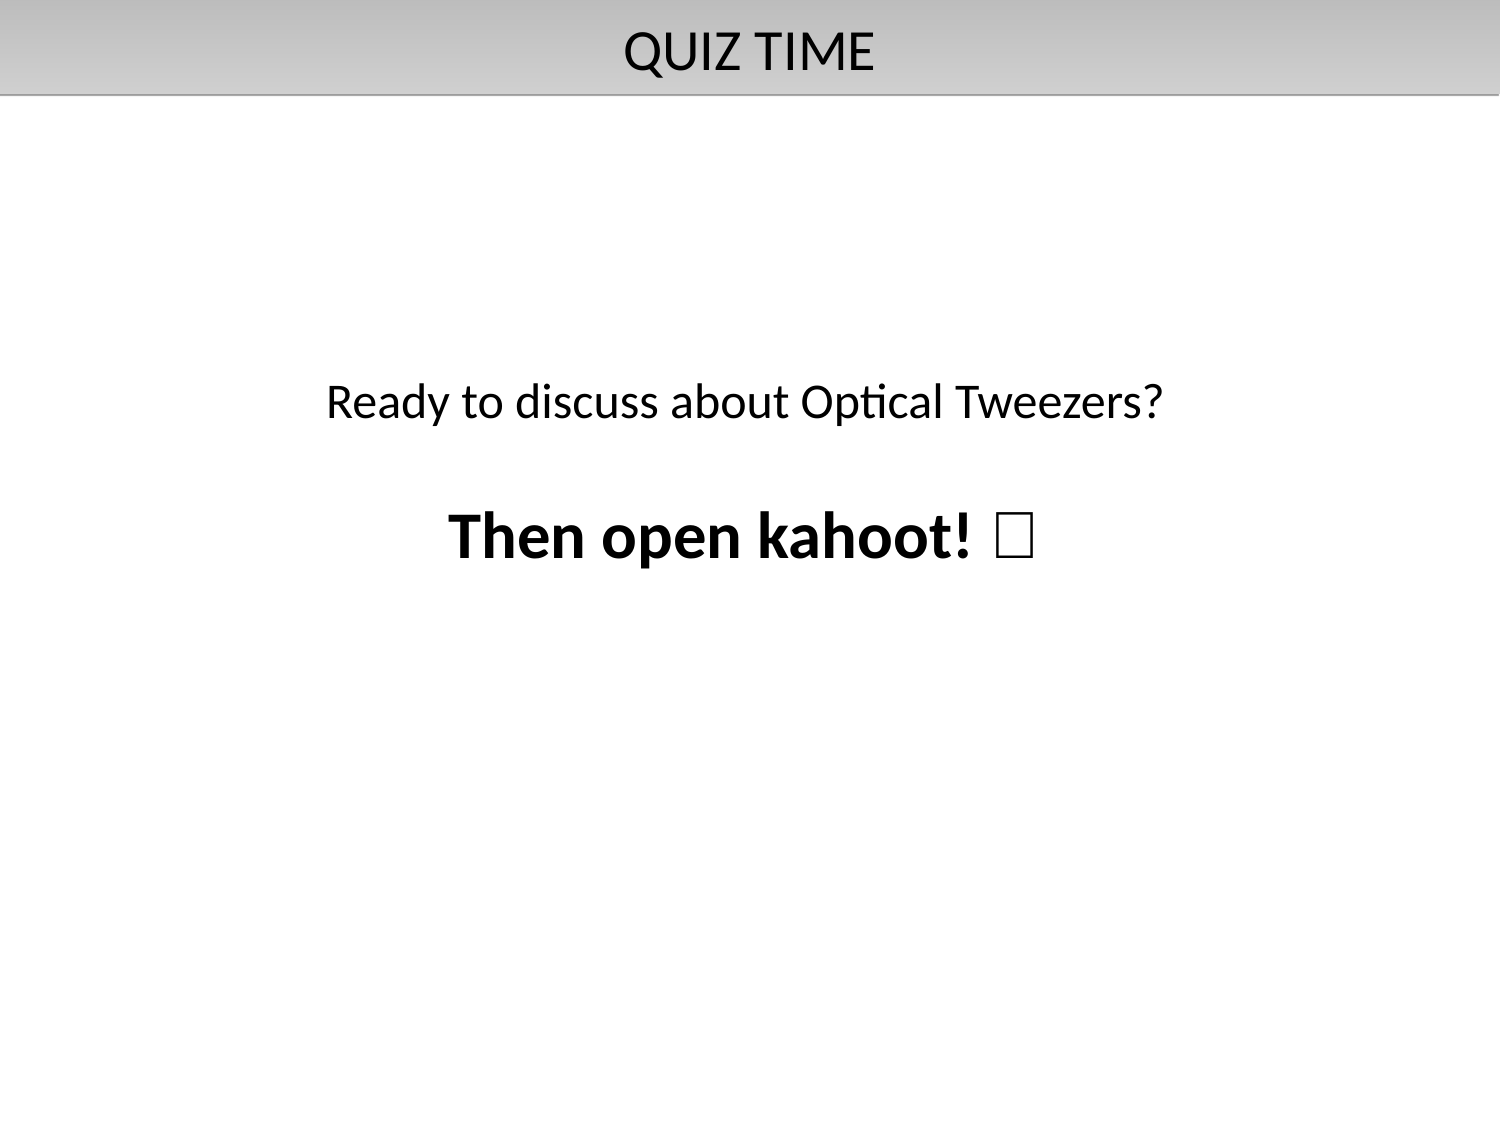

# QUIZ TIME
Ready to discuss about Optical Tweezers?
Then open kahoot! 